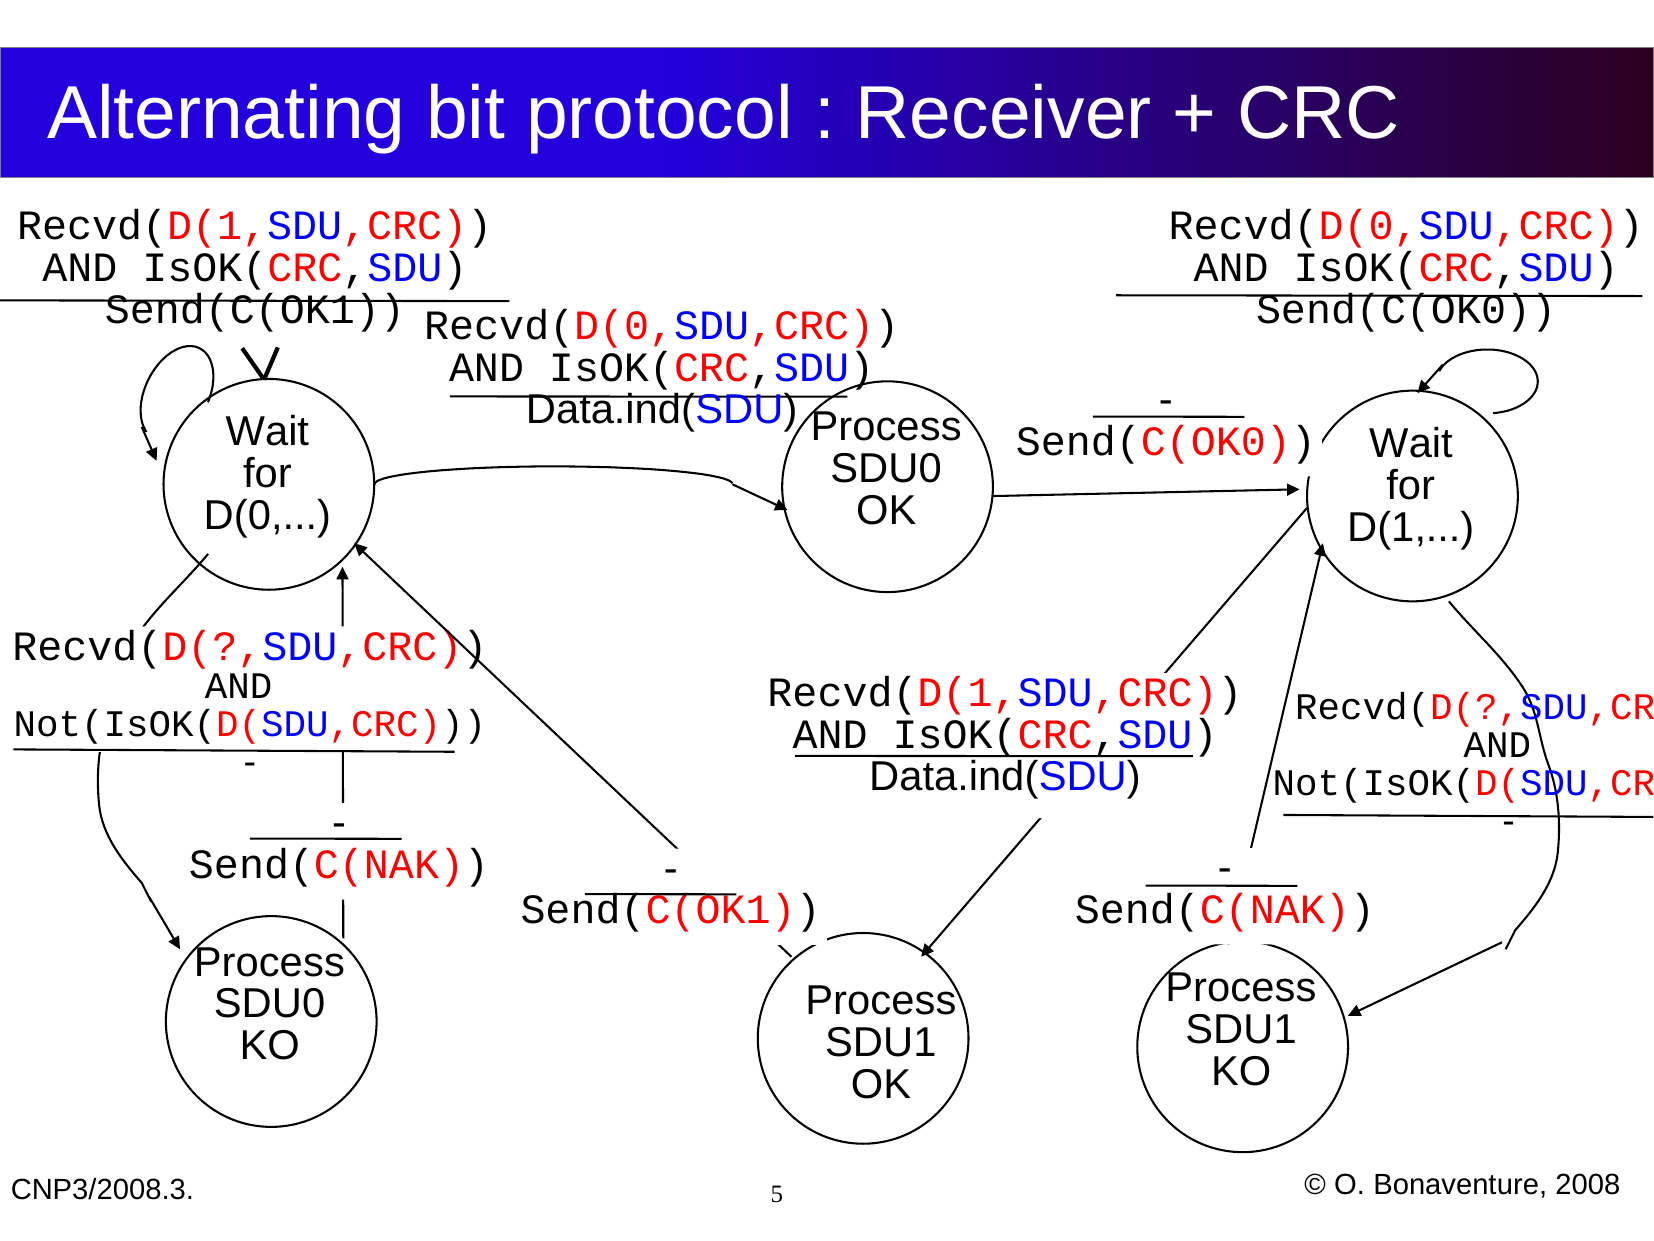

# Alternating bit protocol : Receiver + CRC
Recvd(D(1,SDU,CRC))
AND IsOK(CRC,SDU)
Send(C(OK1))
Recvd(D(0,SDU,CRC))
AND IsOK(CRC,SDU)
Send(C(OK0))
Recvd(D(0,SDU,CRC))
AND IsOK(CRC,SDU)
Data.ind(SDU)
-
Send(C(OK0))
Process
SDU0
OK
Wait
for
D(0,...)
Wait
for
D(1,...)
Recvd(D(?,SDU,CRC))
AND
Not(IsOK(D(SDU,CRC)))
-
Recvd(D(1,SDU,CRC))
AND IsOK(CRC,SDU)
Data.ind(SDU)
Recvd(D(?,SDU,CRC))
AND
Not(IsOK(D(SDU,CRC)))
-
-
Send(C(NAK))
-
Send(C(NAK))
-
Send(C(OK1))
Process
SDU0
KO
Process
SDU1
KO
Process
SDU1
OK
© O. Bonaventure, 2008
CNP3/2008.3.